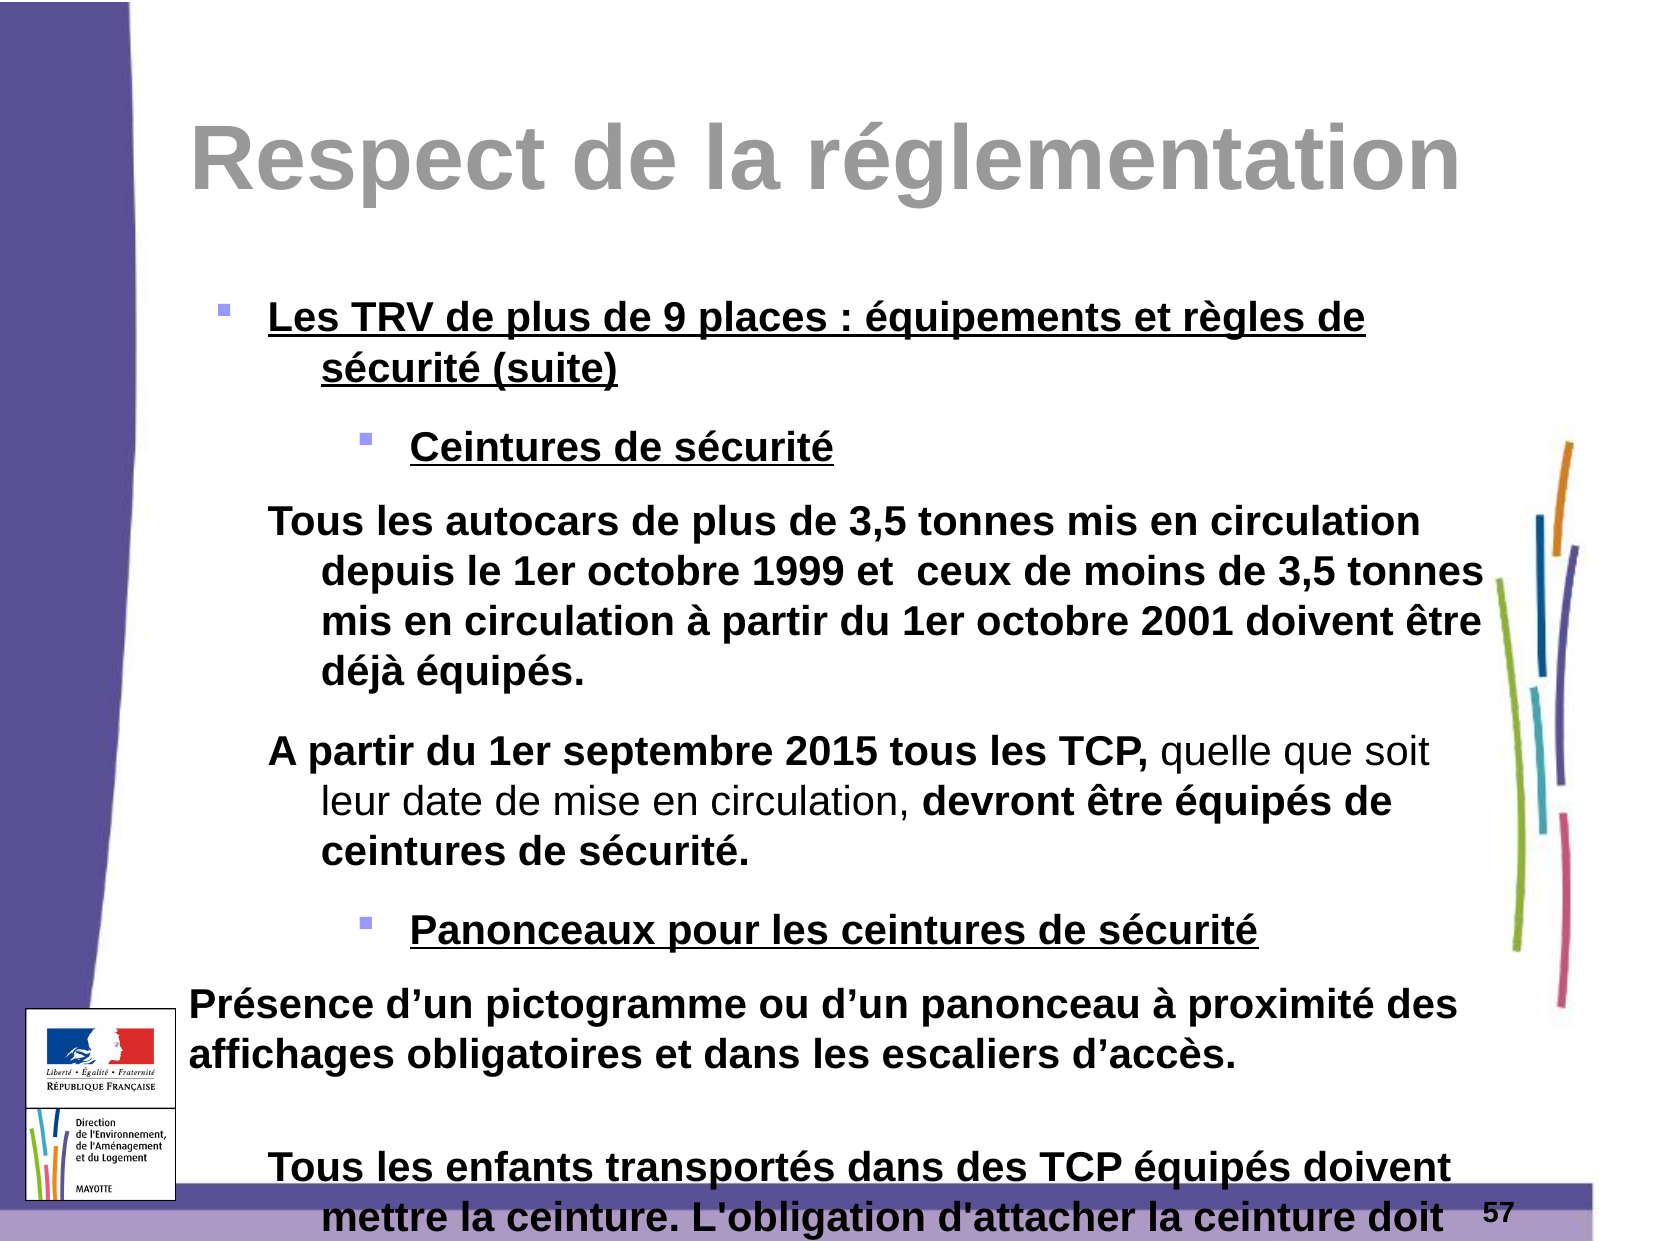

# Respect de la réglementation
Les TRV de plus de 9 places : équipements et règles de sécurité (suite)
Ceintures de sécurité
Tous les autocars de plus de 3,5 tonnes mis en circulation depuis le 1er octobre 1999 et ceux de moins de 3,5 tonnes mis en circulation à partir du 1er octobre 2001 doivent être déjà équipés.
A partir du 1er septembre 2015 tous les TCP, quelle que soit leur date de mise en circulation, devront être équipés de ceintures de sécurité.
Panonceaux pour les ceintures de sécurité
Présence d’un pictogramme ou d’un panonceau à proximité des affichages obligatoires et dans les escaliers d’accès.
Tous les enfants transportés dans des TCP équipés doivent mettre la ceinture. L'obligation d'attacher la ceinture doit être rappelée par le conducteur aux passagers.